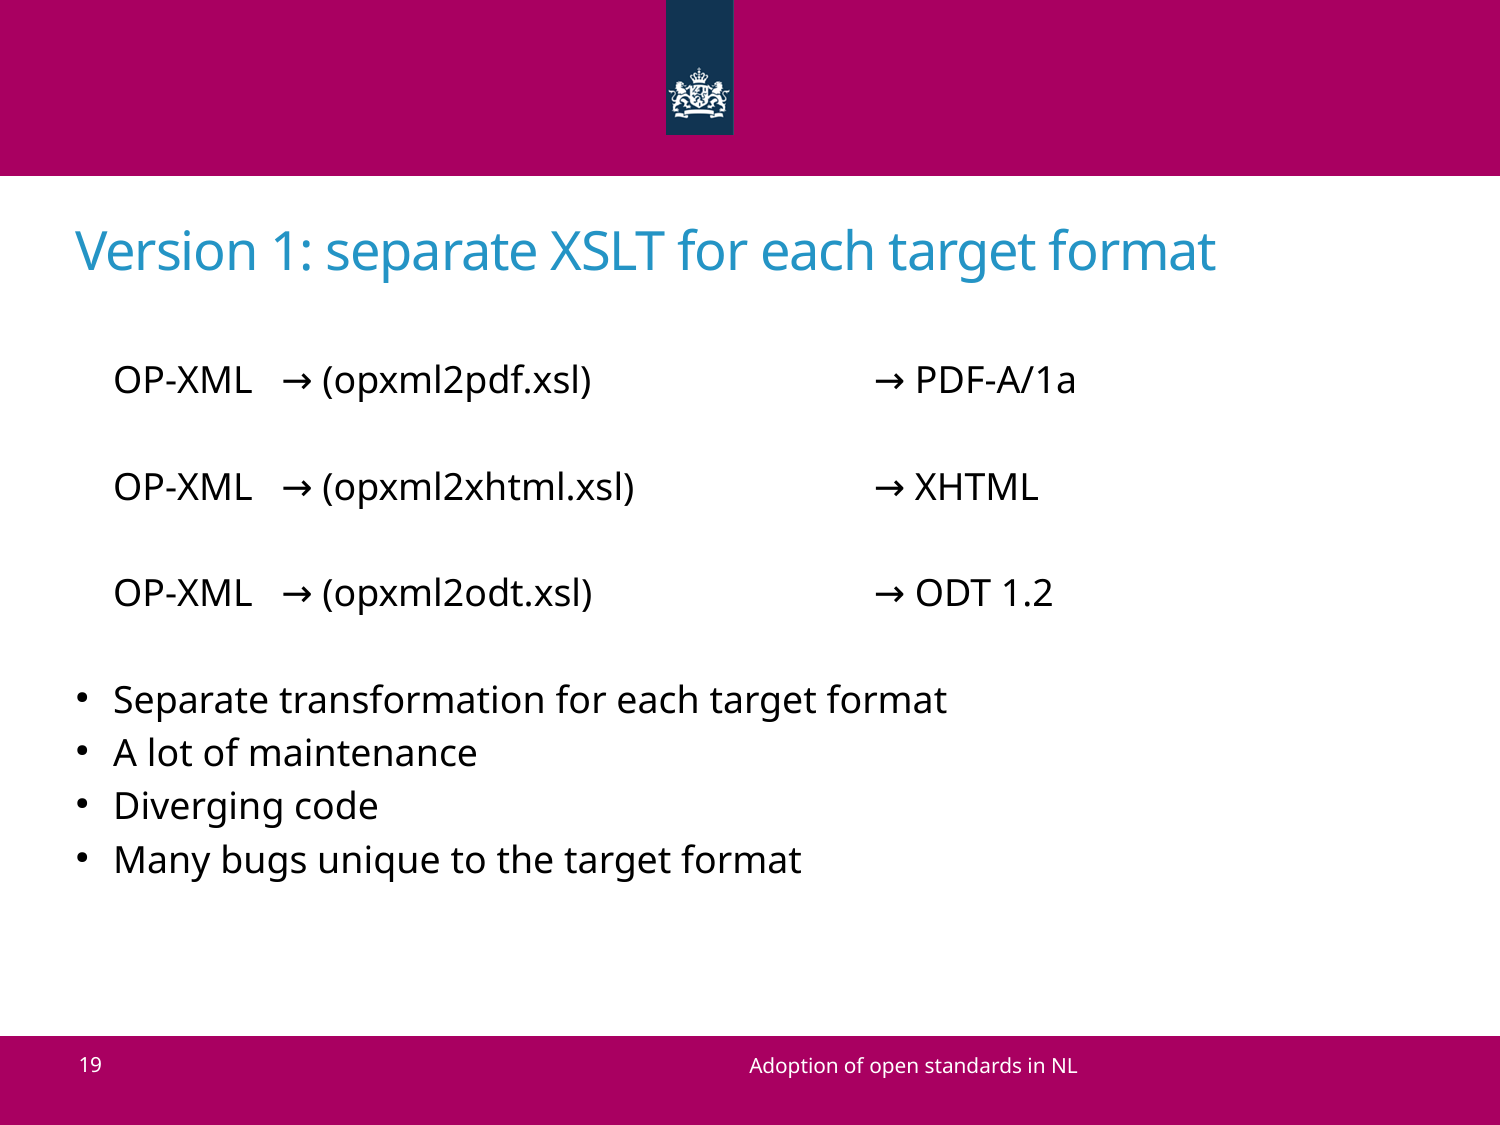

# Version 1: separate XSLT for each target format
OP-XML	→ (opxml2pdf.xsl)	→ PDF-A/1a
OP-XML	→ (opxml2xhtml.xsl)	→ XHTML
OP-XML	→ (opxml2odt.xsl)	→ ODT 1.2
Separate transformation for each target format
A lot of maintenance
Diverging code
Many bugs unique to the target format
Adoption of open standards in NL